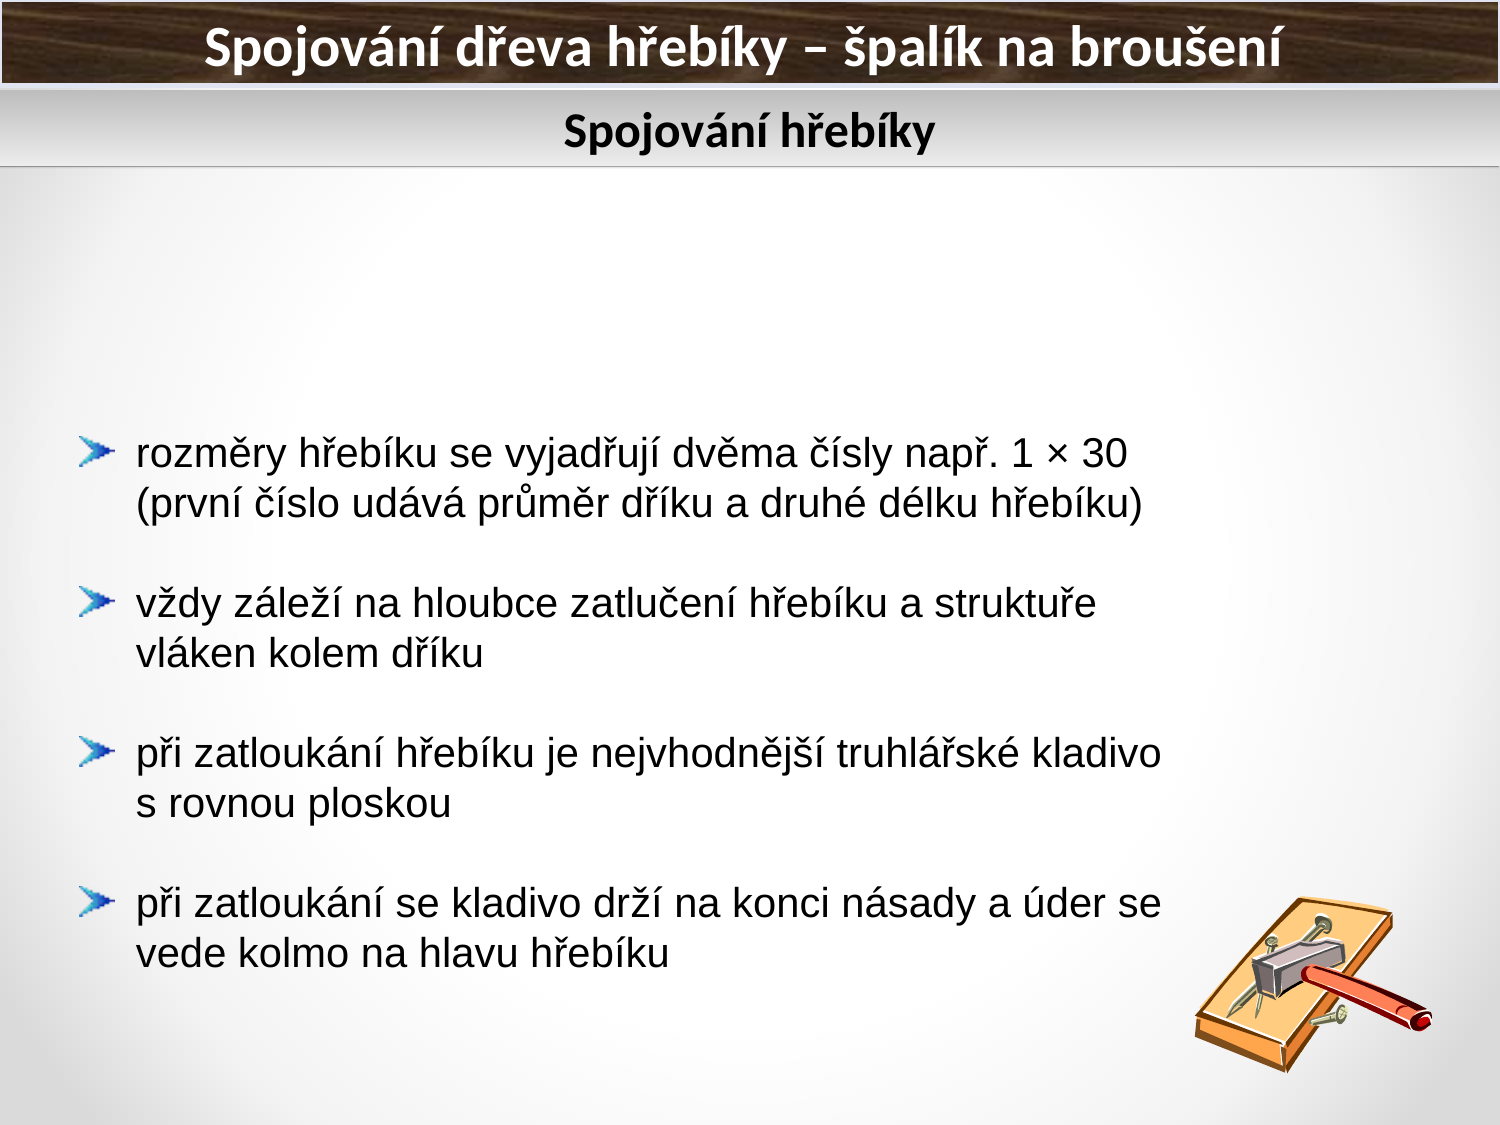

Spojování dřeva hřebíky – špalík na broušení
Spojování hřebíky
rozměry hřebíku se vyjadřují dvěma čísly např. 1 × 30 (první číslo udává průměr dříku a druhé délku hřebíku)
vždy záleží na hloubce zatlučení hřebíku a struktuře vláken kolem dříku
při zatloukání hřebíku je nejvhodnější truhlářské kladivo s rovnou ploskou
při zatloukání se kladivo drží na konci násady a úder se vede kolmo na hlavu hřebíku